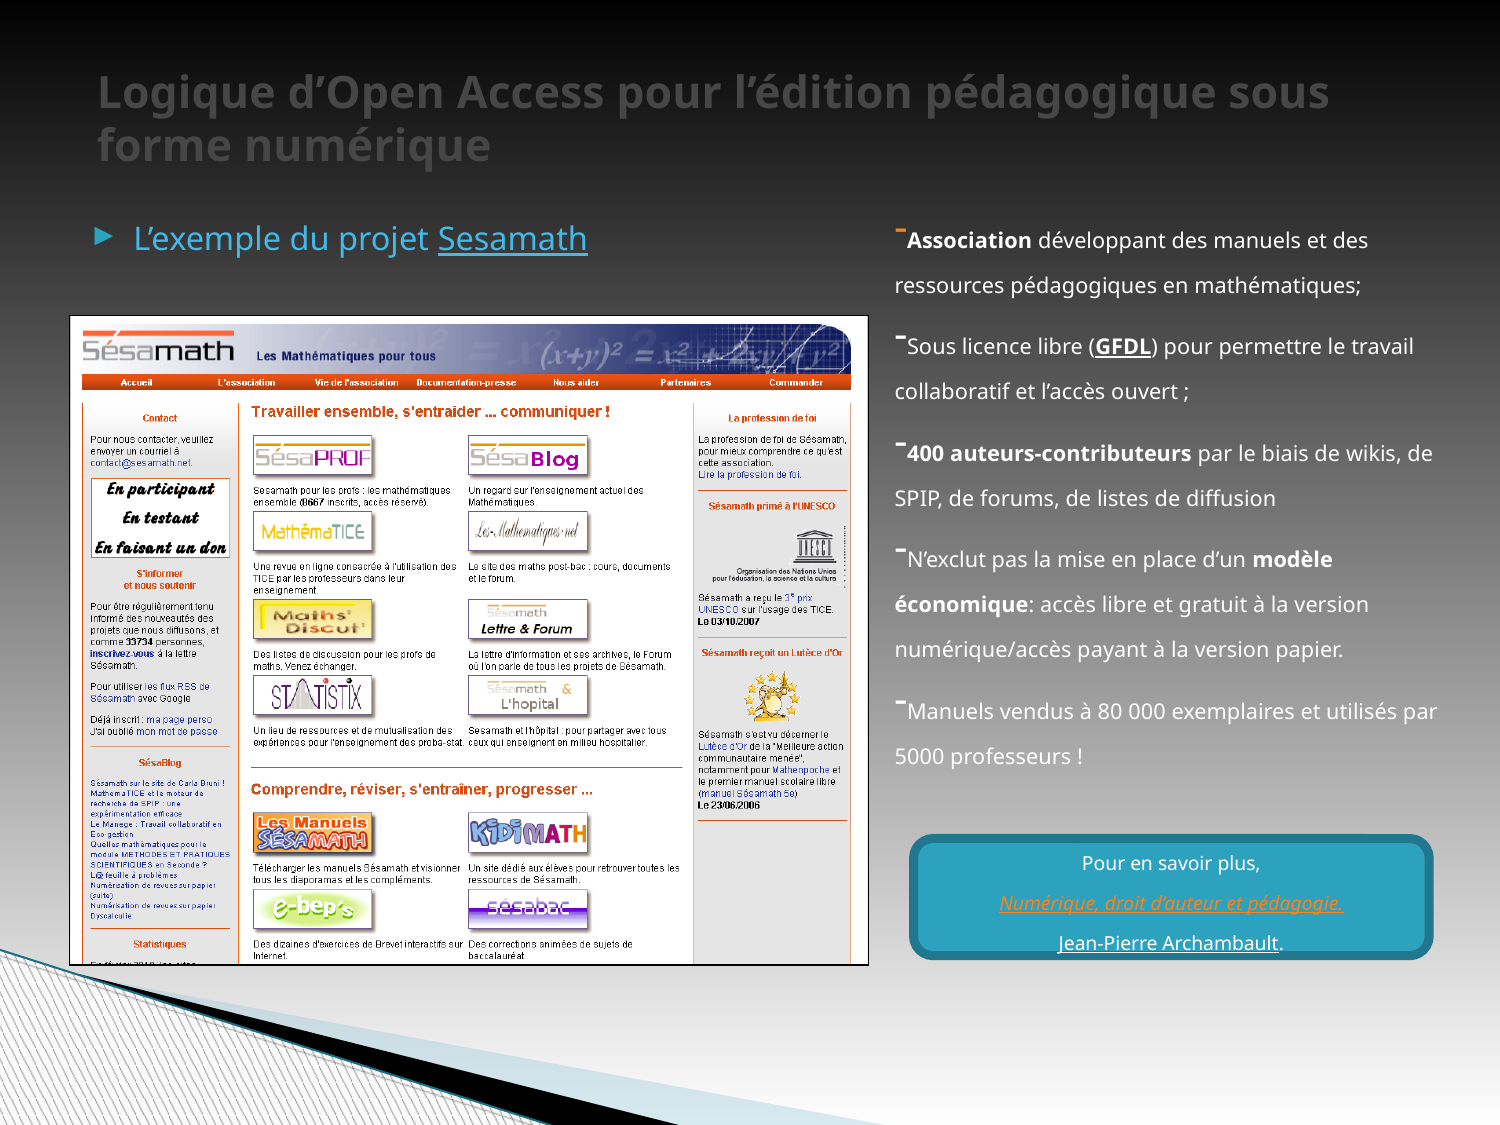

Logique d’Open Access pour l’édition pédagogique sous forme numérique
Association développant des manuels et des ressources pédagogiques en mathématiques;
Sous licence libre (GFDL) pour permettre le travail collaboratif et l’accès ouvert ;
400 auteurs-contributeurs par le biais de wikis, de SPIP, de forums, de listes de diffusion
N’exclut pas la mise en place d’un modèle économique: accès libre et gratuit à la version numérique/accès payant à la version papier.
Manuels vendus à 80 000 exemplaires et utilisés par 5000 professeurs !
# L’exemple du projet Sesamath
Pour en savoir plus,Numérique, droit d’auteur et pédagogie.Jean-Pierre Archambault.